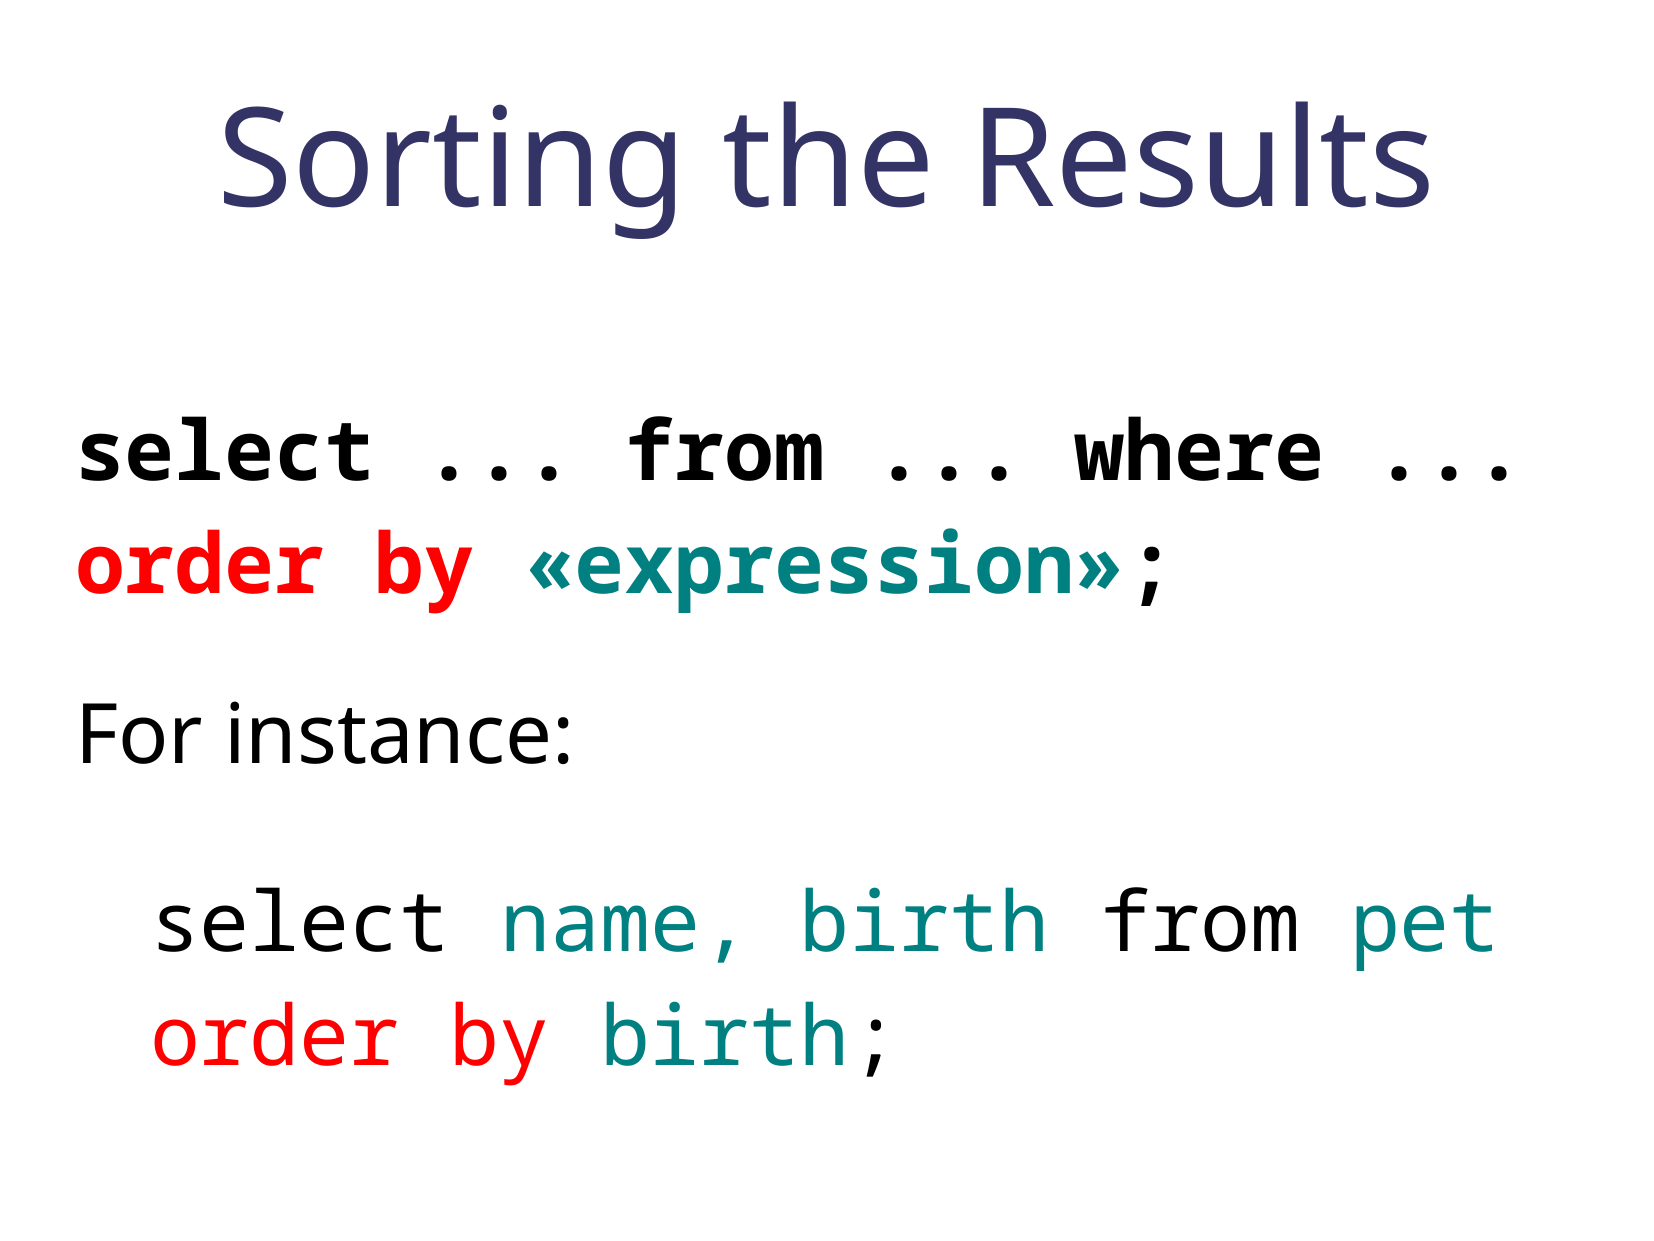

# Sorting the Results
select ... from ... where ... order by «expression»;
For instance:
select name, birth from pet order by birth;